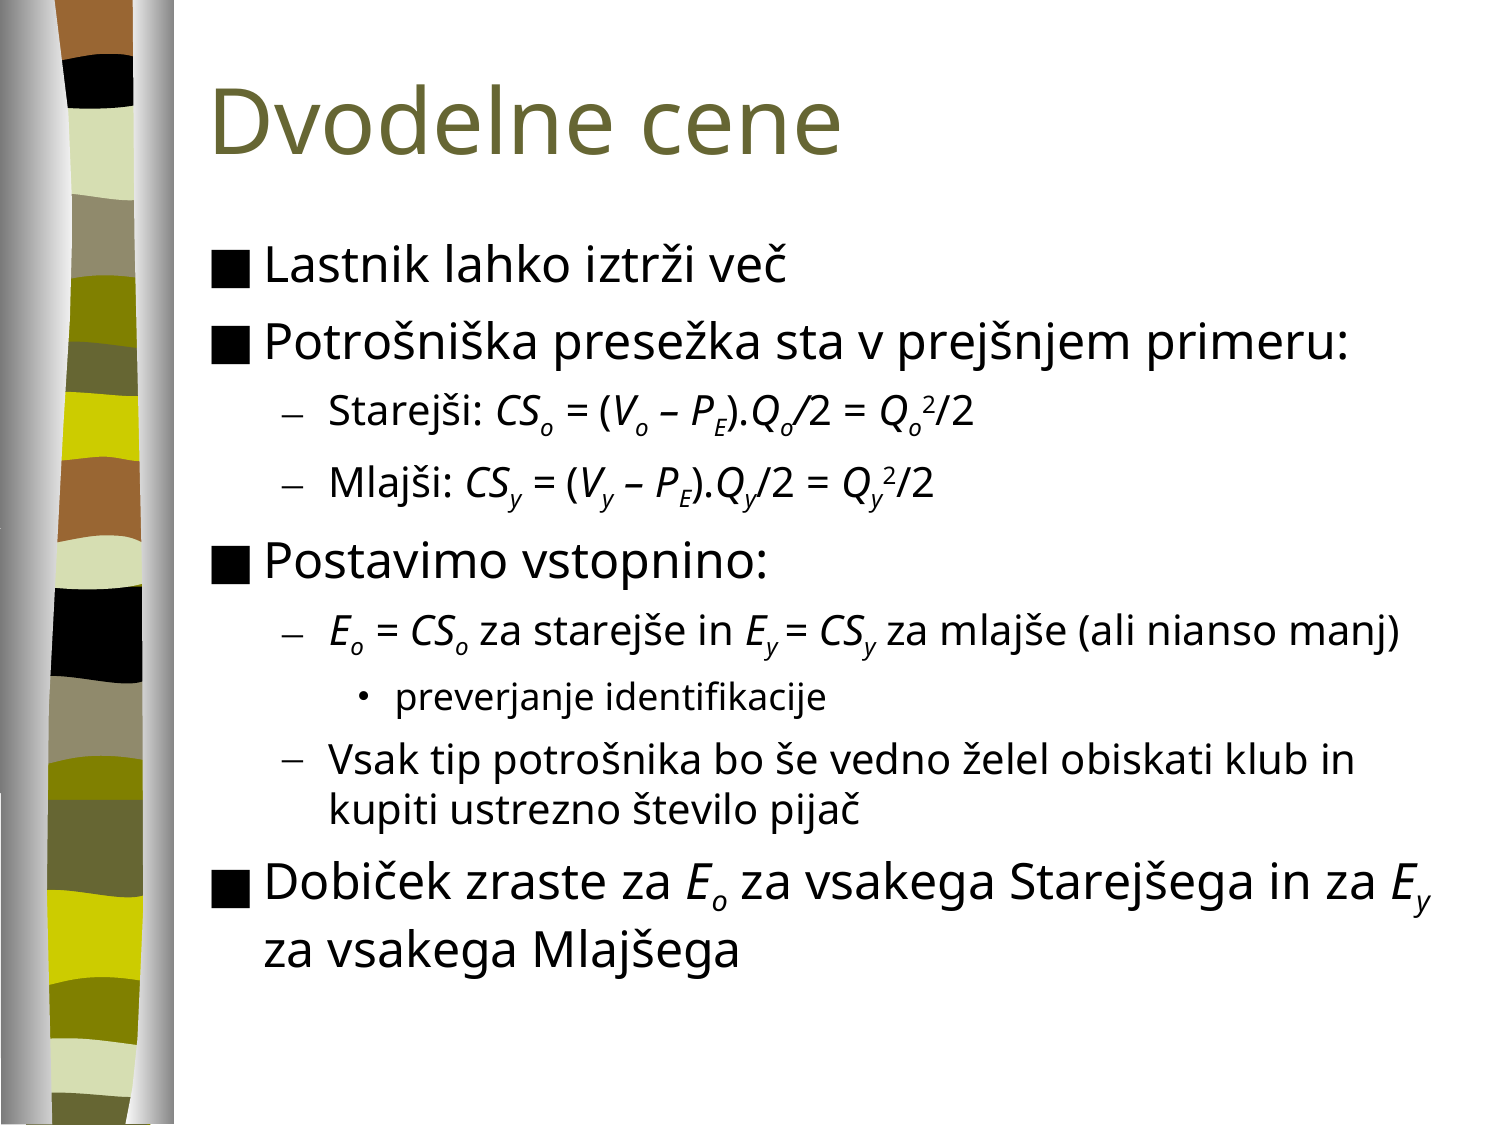

Dvodelne cene
# Lastnik lahko iztrži več
Potrošniška presežka sta v prejšnjem primeru:
Starejši: CSo = (Vo – PE).Qo/2 = Qo2/2
Mlajši: CSy = (Vy – PE).Qy/2 = Qy2/2
Postavimo vstopnino:
Eo = CSo za starejše in Ey = CSy za mlajše (ali nianso manj)
preverjanje identifikacije
Vsak tip potrošnika bo še vedno želel obiskati klub in kupiti ustrezno število pijač
Dobiček zraste za Eo za vsakega Starejšega in za Ey za vsakega Mlajšega